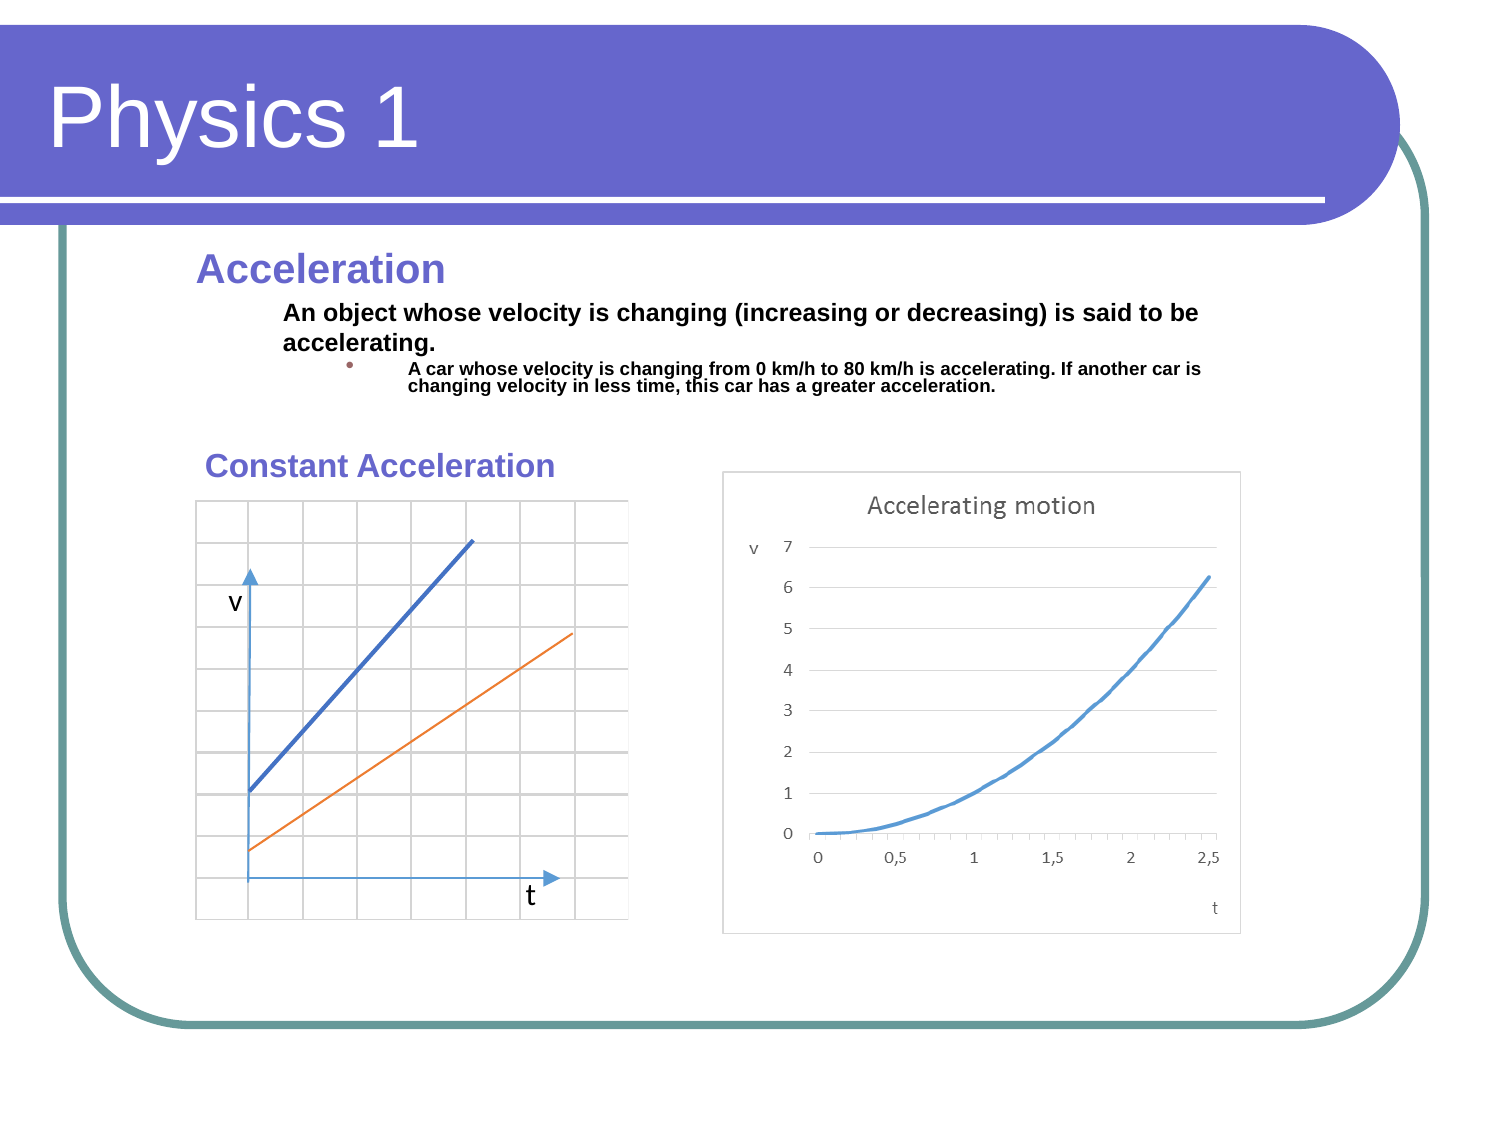

# Physics 1
Acceleration
	An object whose velocity is changing (increasing or decreasing) is said to be accelerating.
A car whose velocity is changing from 0 km/h to 80 km/h is accelerating. If another car is changing velocity in less time, this car has a greater acceleration.
 Constant Acceleration